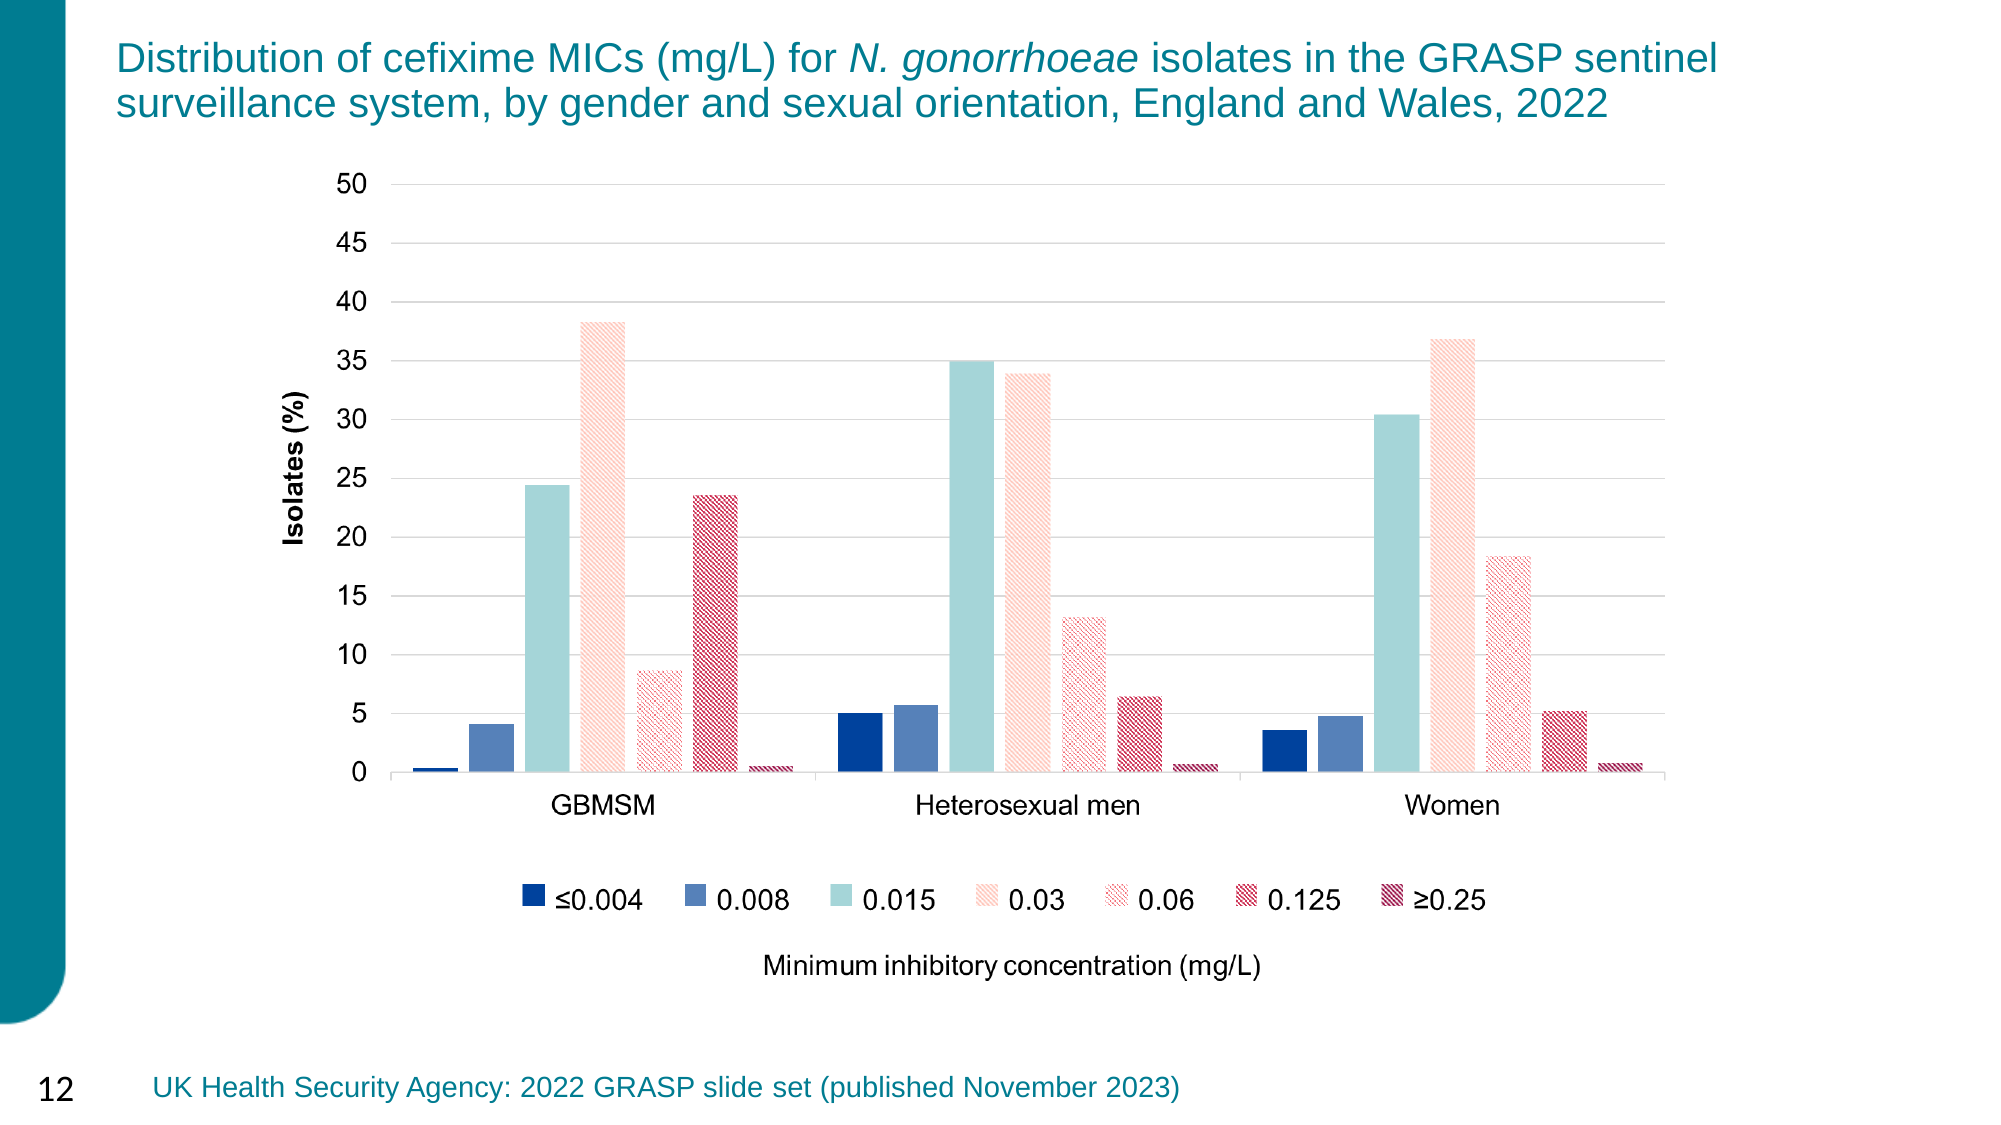

# Distribution of cefixime MICs (mg/L) for N. gonorrhoeae isolates in the GRASP sentinel surveillance system, by gender and sexual orientation, England and Wales, 2022
12
UK Health Security Agency: 2022 GRASP slide set (published November 2023)